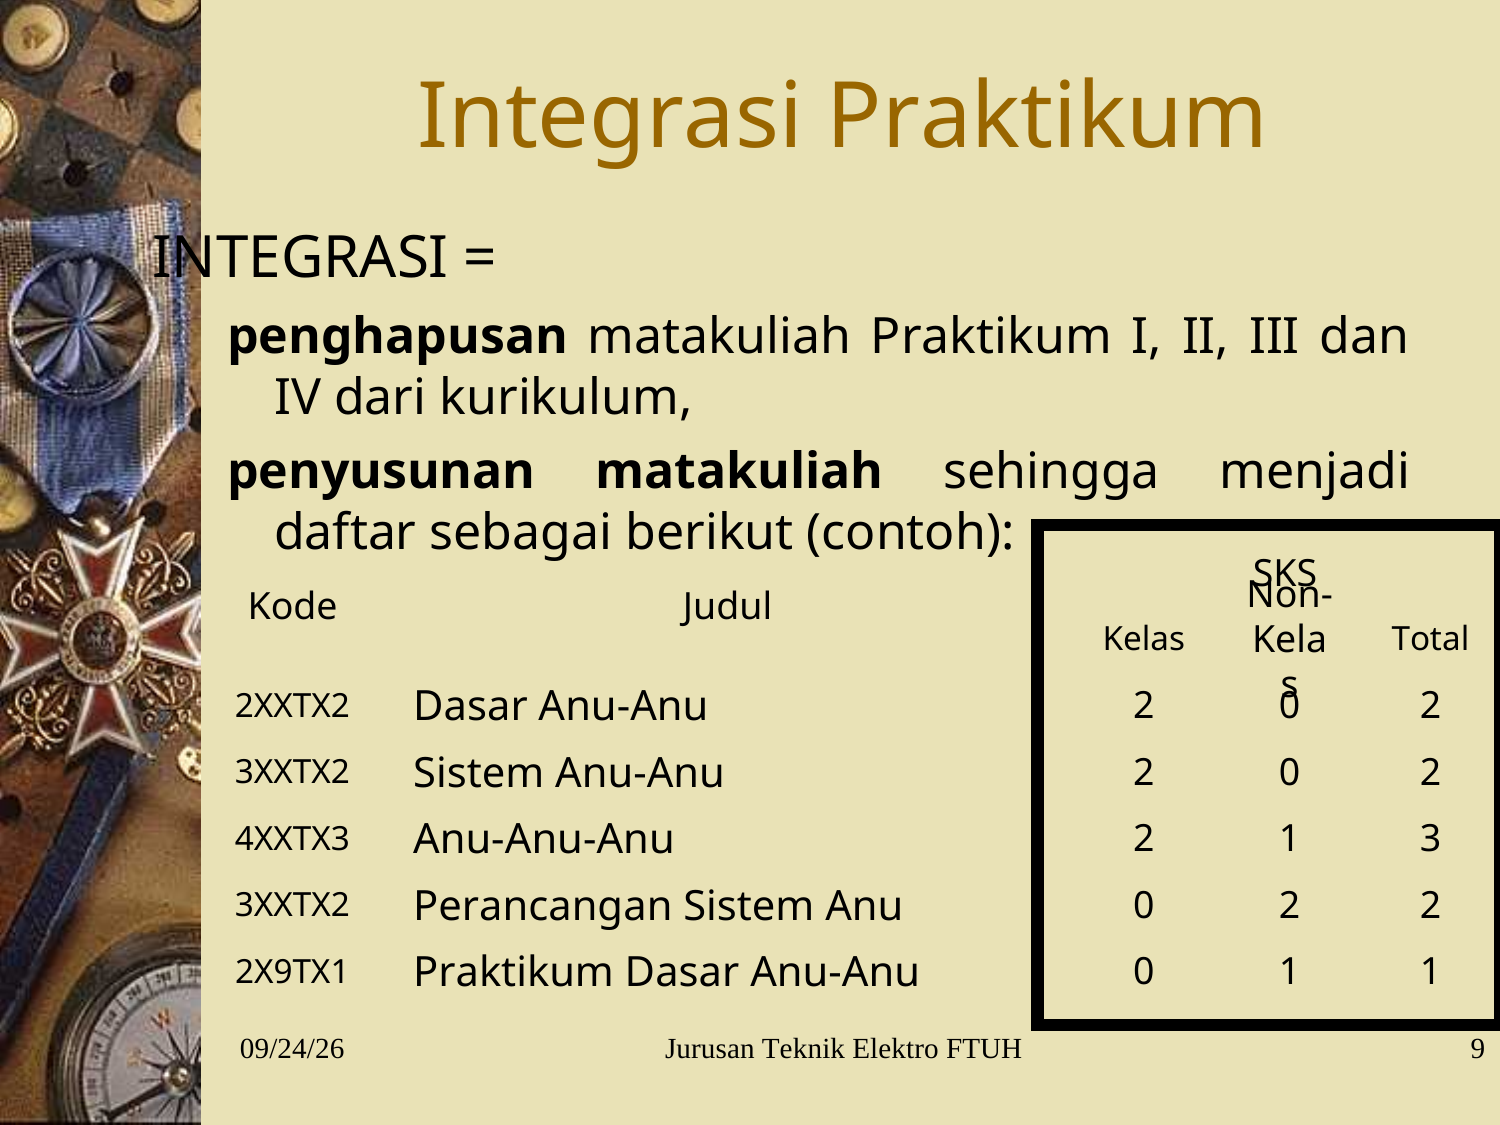

# Integrasi Praktikum
INTEGRASI =
penghapusan matakuliah Praktikum I, II, III dan IV dari kurikulum,
penyusunan matakuliah sehingga menjadi daftar sebagai berikut (contoh):
Kode
Judul
SKS
Kelas
Non-Kelas
Total
2XXTX2
Dasar Anu-Anu
2
0
2
3XXTX2
Sistem Anu-Anu
2
0
2
4XXTX3
Anu-Anu-Anu
2
1
3
3XXTX2
Perancangan Sistem Anu
0
2
2
2X9TX1
Praktikum Dasar Anu-Anu
0
1
1
Jurusan Teknik Elektro FTUH
9